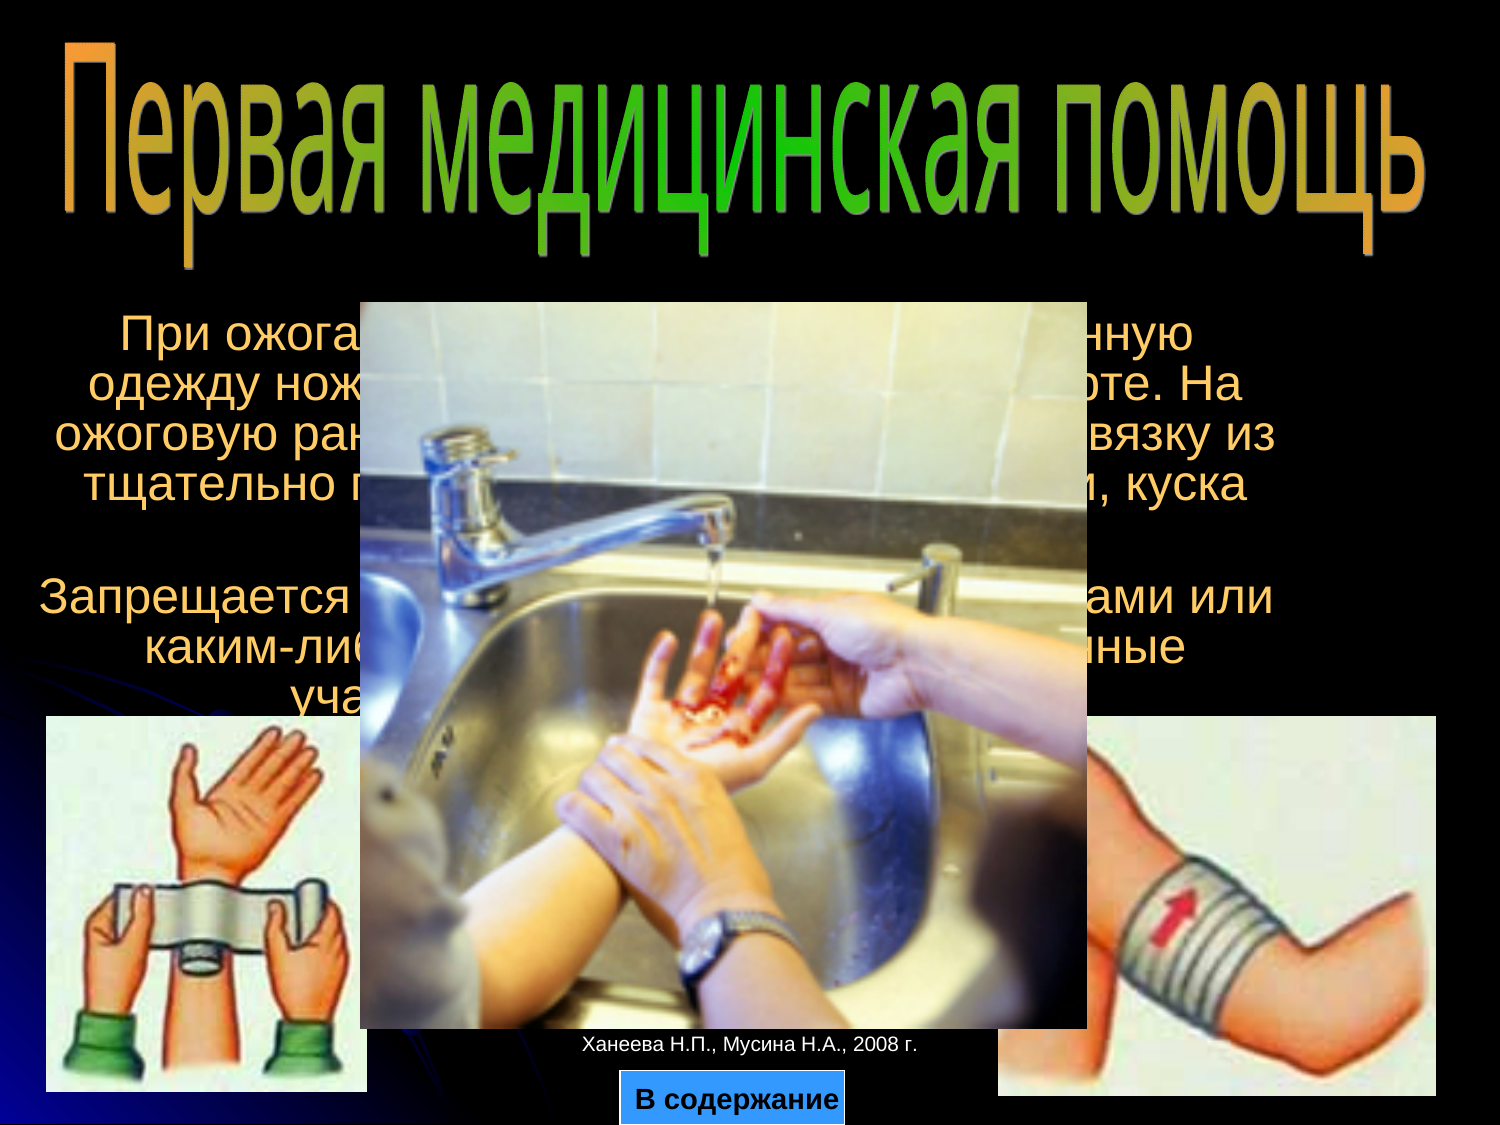

Первая медицинская помощь
# При ожогах осторожно разрезают обугленную одежду ножницами, обработанными в спирте. На ожоговую рану накладывают стерильную повязку из тщательно проглаженной утюгом салфетки, куска простыни, наволочки.
 Запрещается касаться ожоговой раны пальцами или каким-либо предметом, удалять обугленные участки кожи, вскрывать пузыри
Ханеева Н.П., Мусина Н.А., 2008 г.
В содержание